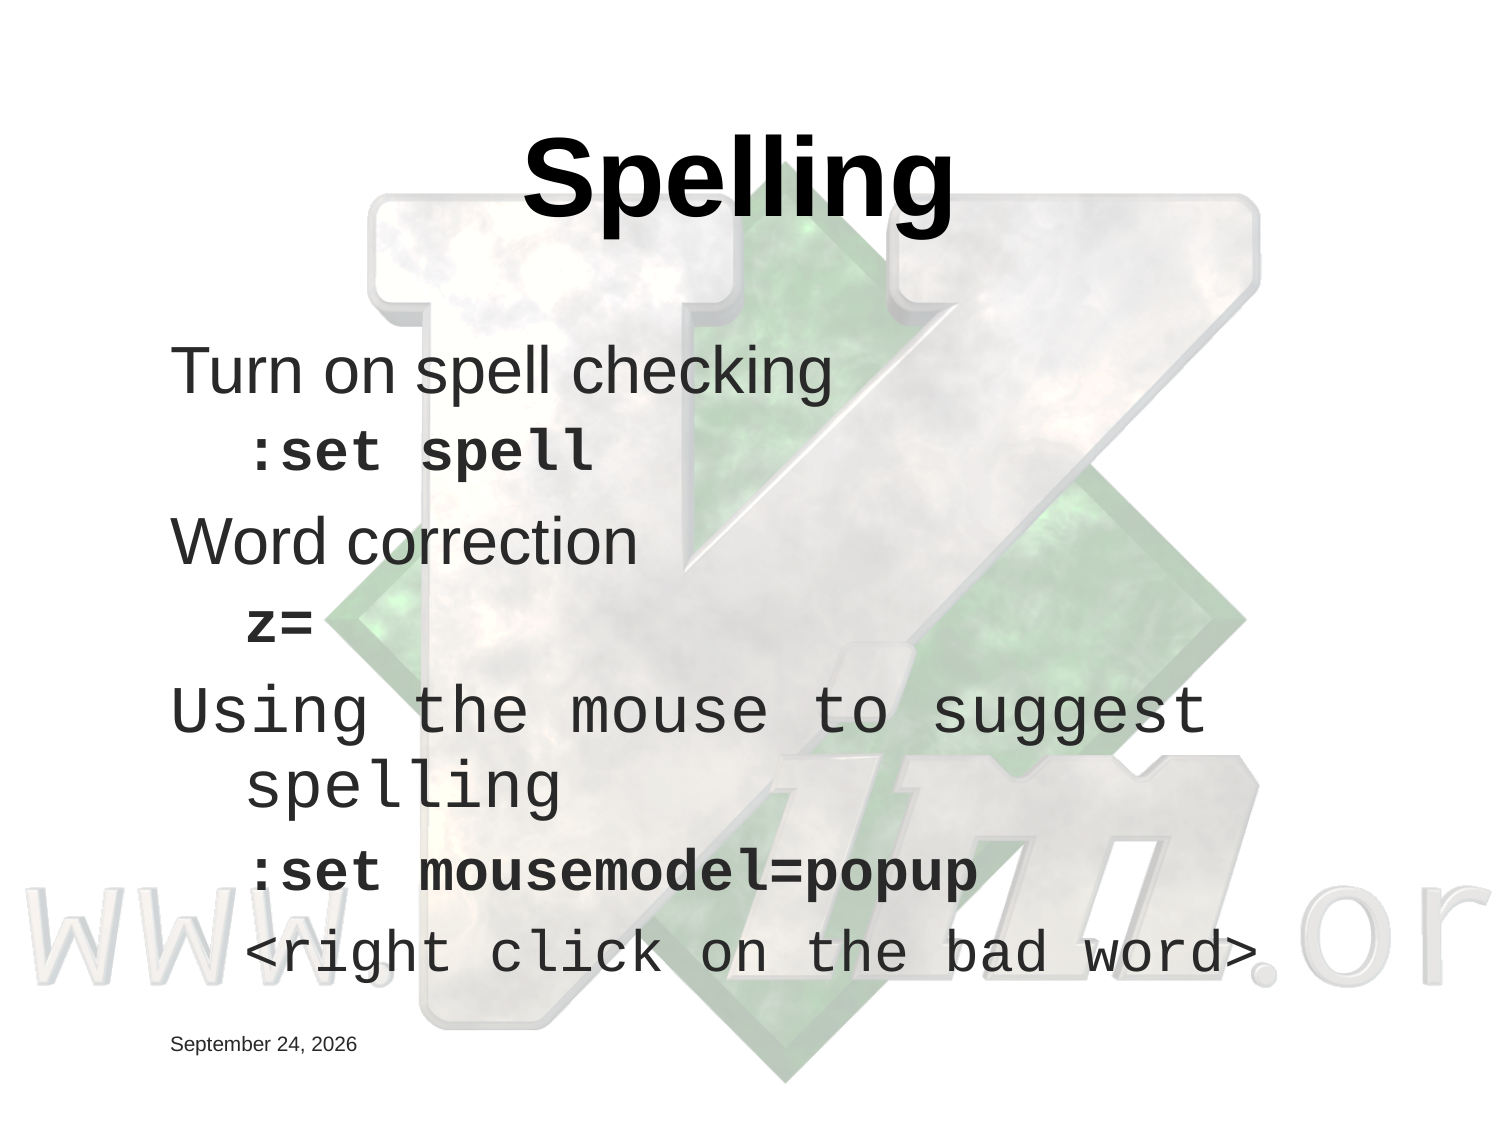

# Spelling
Turn on spell checking
:set spell
Word correction
z=
Using the mouse to suggest spelling
:set mousemodel=popup
<right click on the bad word>